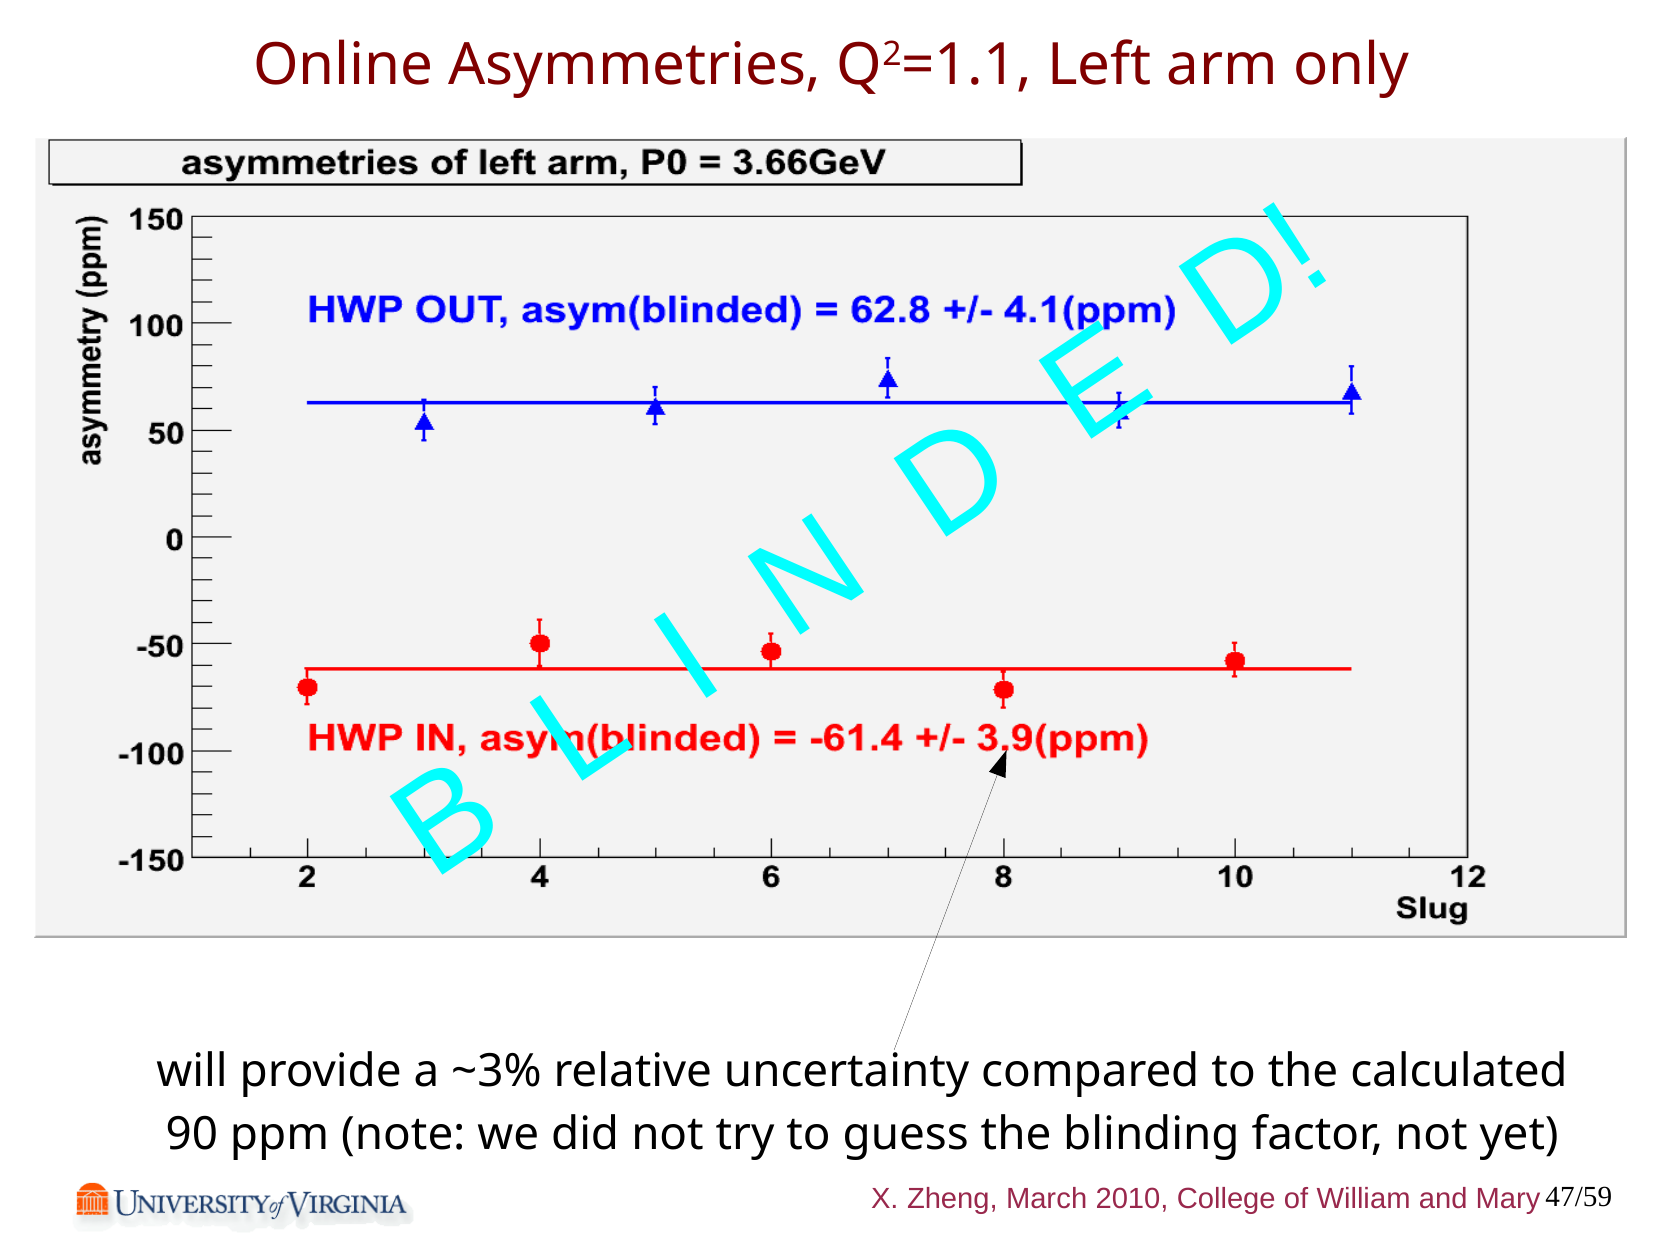

# Online Asymmetries, Q2=1.1, Left arm only
B L I N D E D!
will provide a ~3% relative uncertainty compared to the calculated 90 ppm (note: we did not try to guess the blinding factor, not yet)